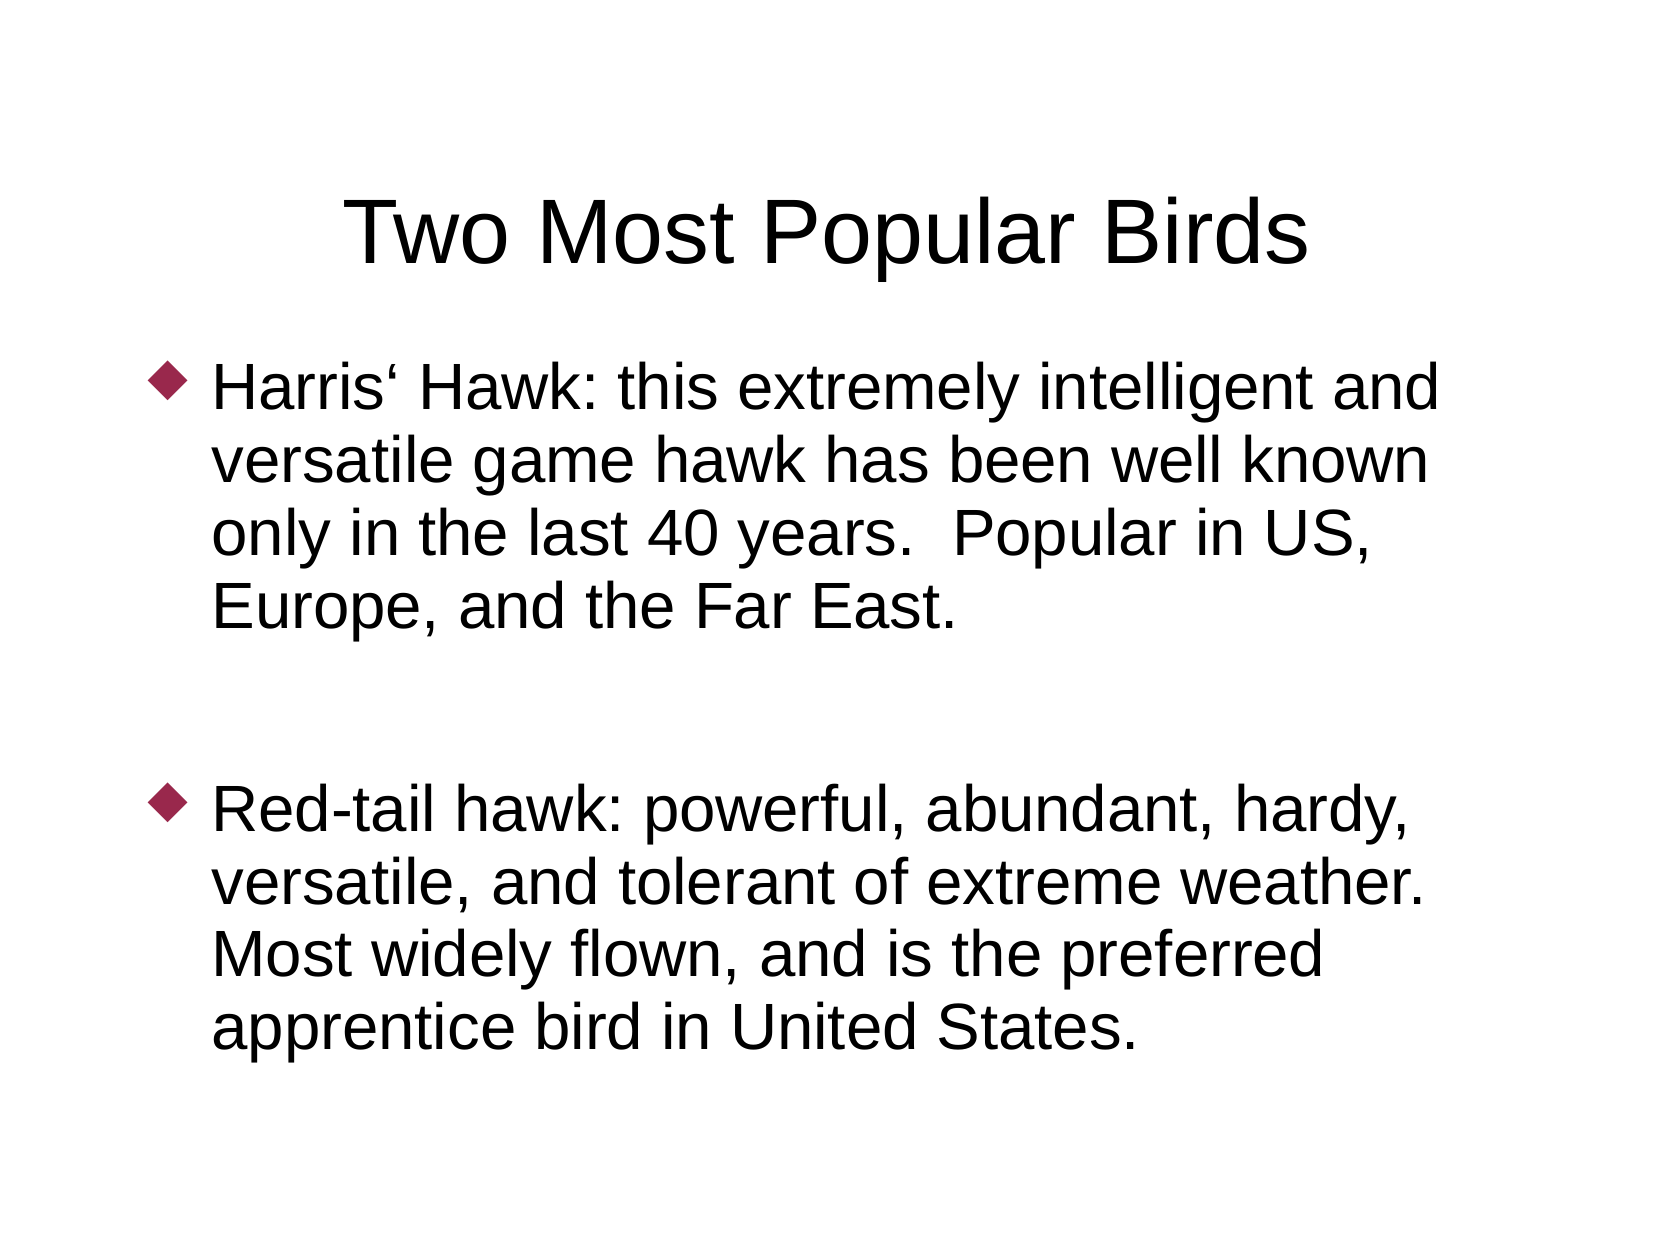

# Two Most Popular Birds
Harris‘ Hawk: this extremely intelligent and versatile game hawk has been well known only in the last 40 years. Popular in US, Europe, and the Far East.
Red-tail hawk: powerful, abundant, hardy, versatile, and tolerant of extreme weather. Most widely flown, and is the preferred apprentice bird in United States.